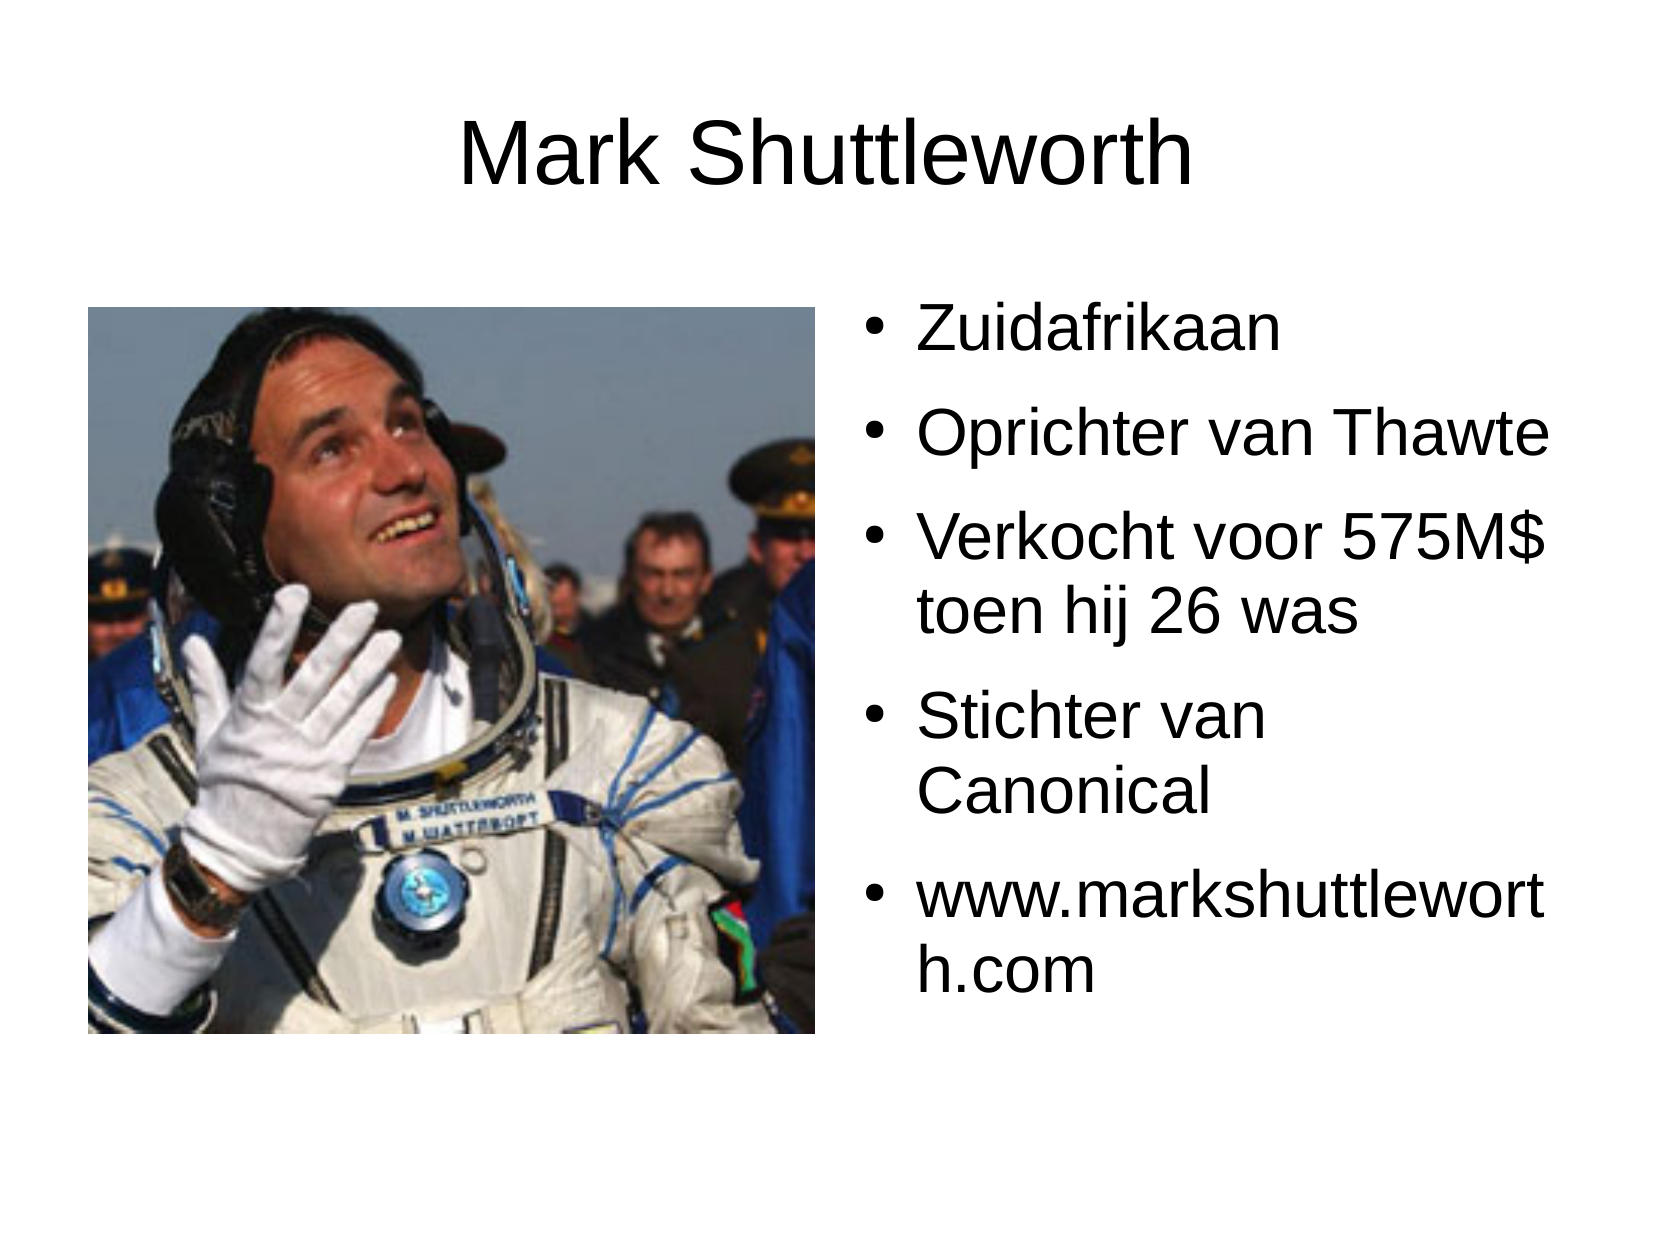

# Mark Shuttleworth
Zuidafrikaan
Oprichter van Thawte
Verkocht voor 575M$ toen hij 26 was
Stichter van Canonical
www.markshuttleworth.com